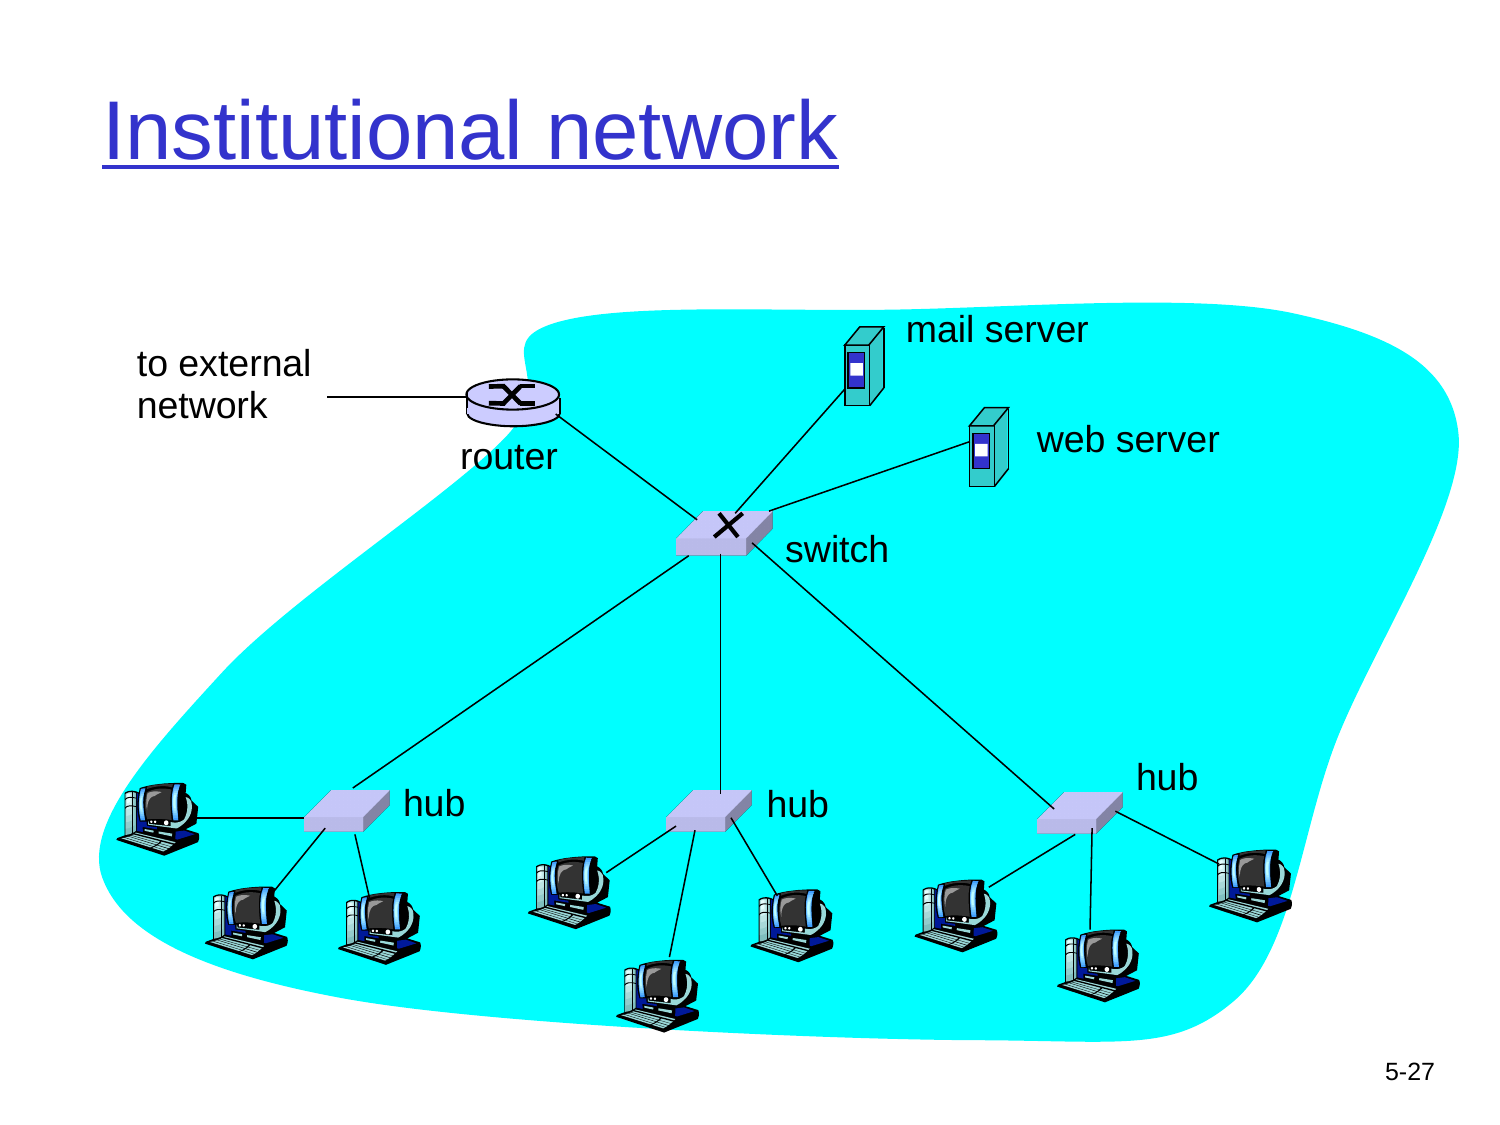

# Institutional network
mail server
to external
network
web server
router
switch
hub
hub
hub
27